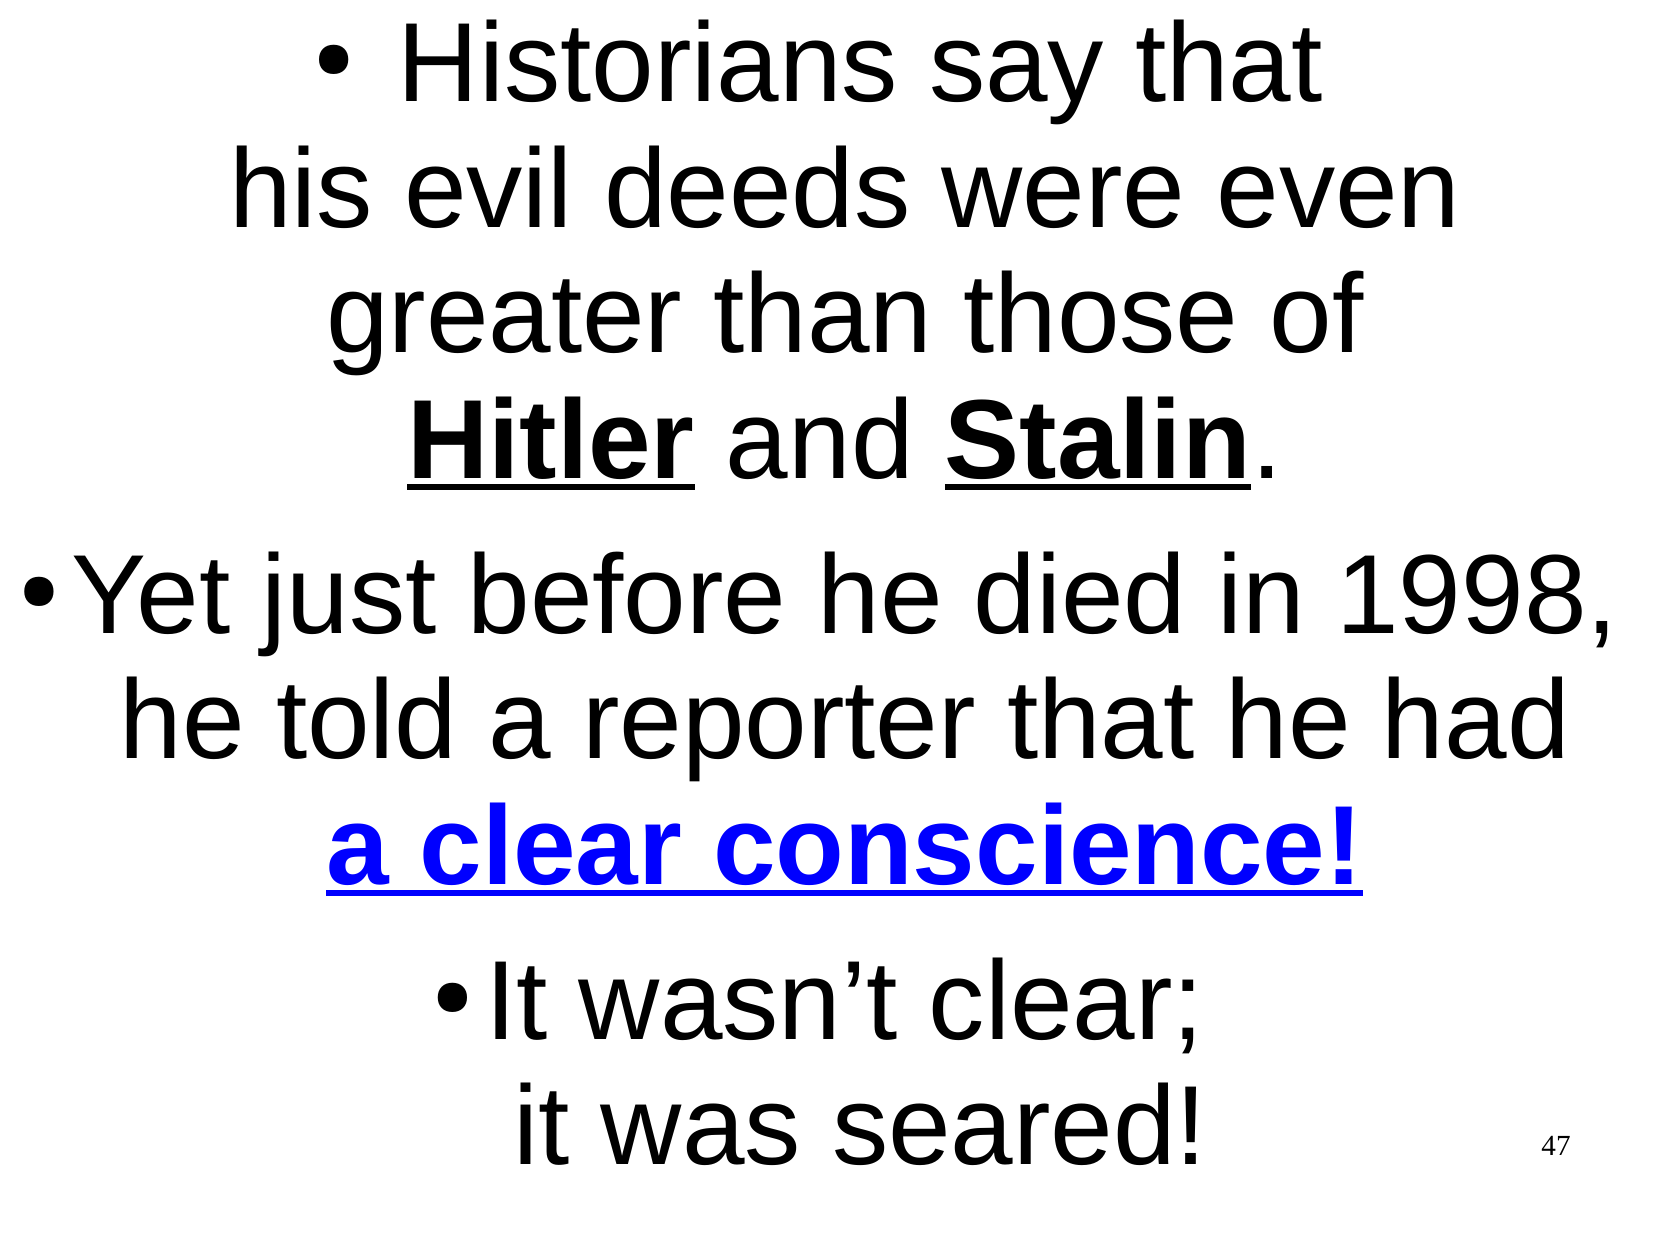

# Historians say that his evil deeds were even greater than those of Hitler and Stalin.
Yet just before he died in 1998,
he told a reporter that he had
a clear conscience!
It wasn’t clear;
it was seared!
47